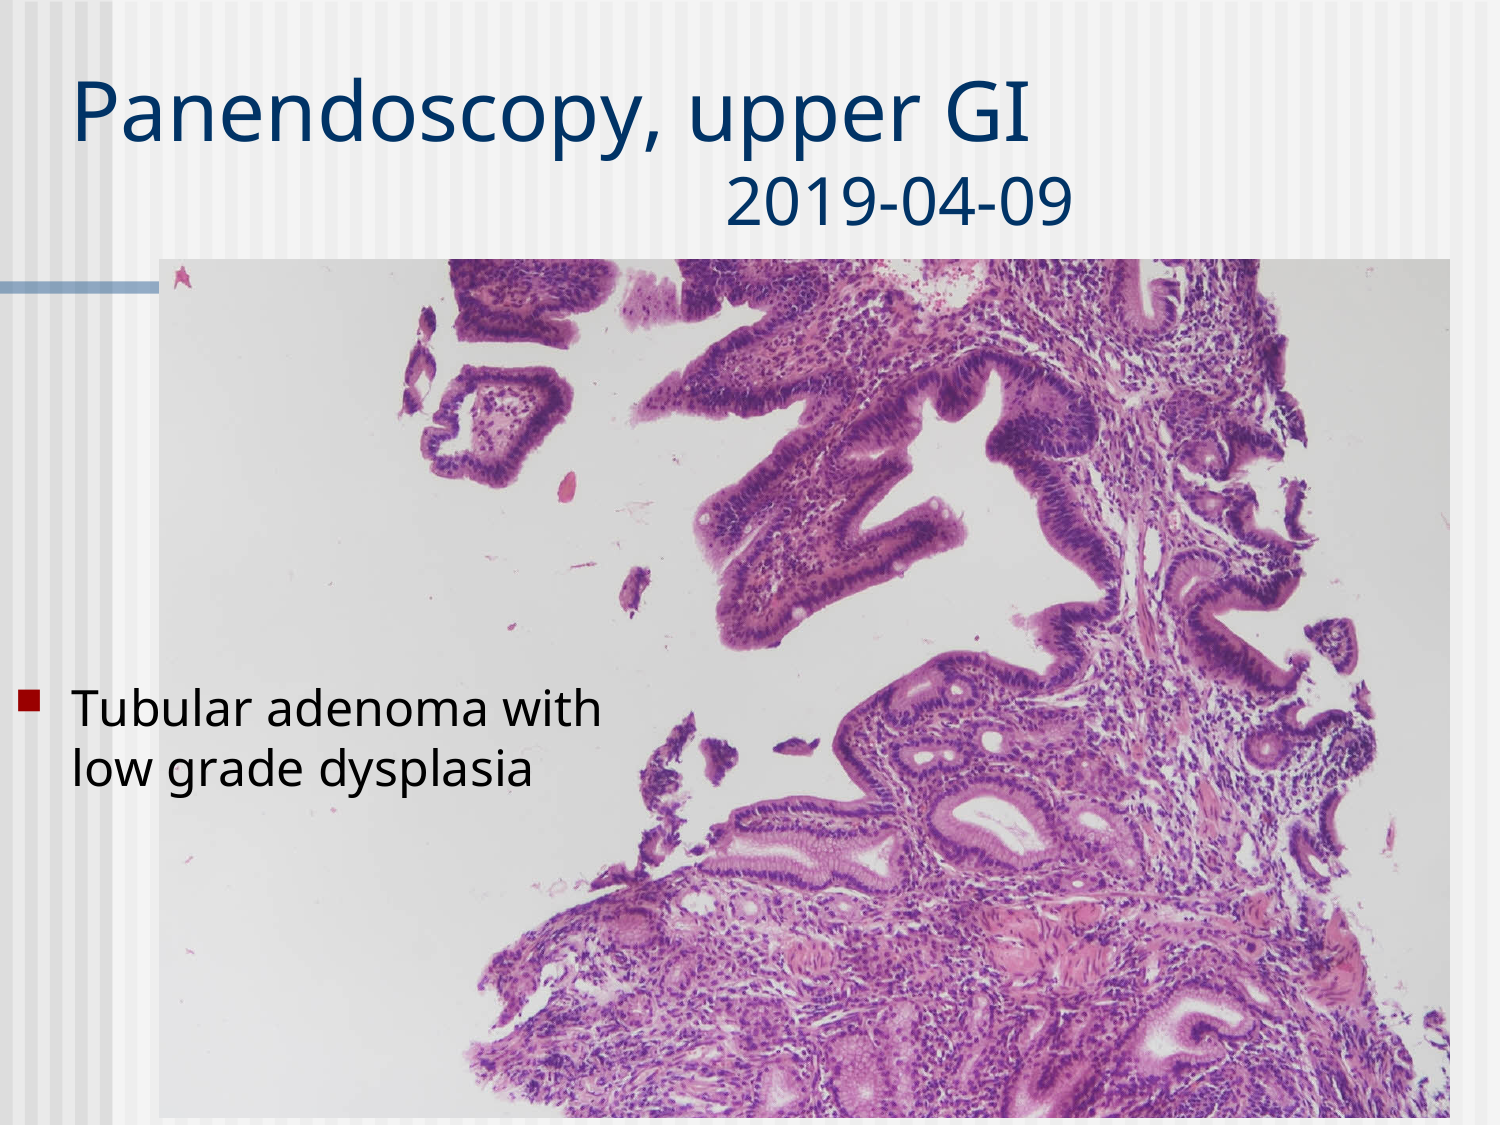

# Panendoscopy, upper GI 2019-04-09
Tubular adenoma with low grade dysplasia